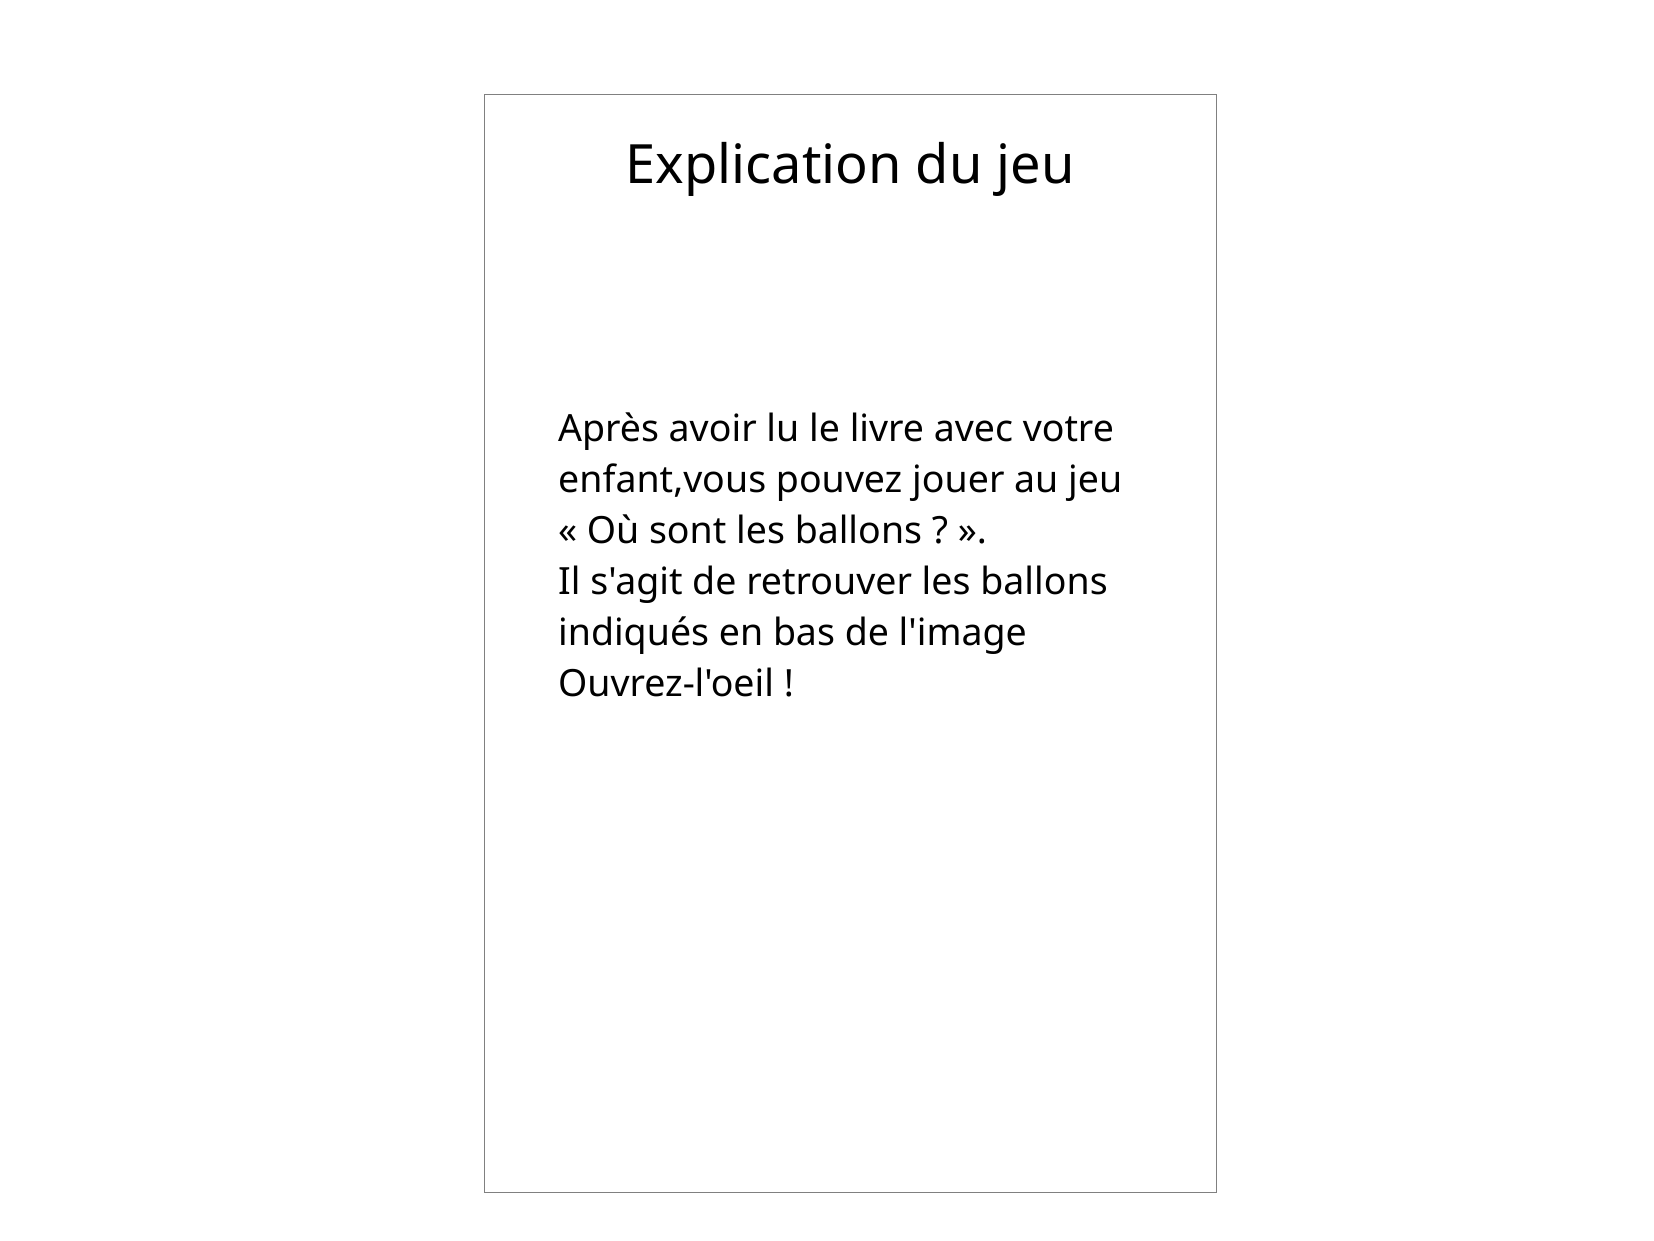

Explication du jeu
Après avoir lu le livre avec votre enfant,vous pouvez jouer au jeu « Où sont les ballons ? ».
Il s'agit de retrouver les ballons indiqués en bas de l'image
Ouvrez-l'oeil !